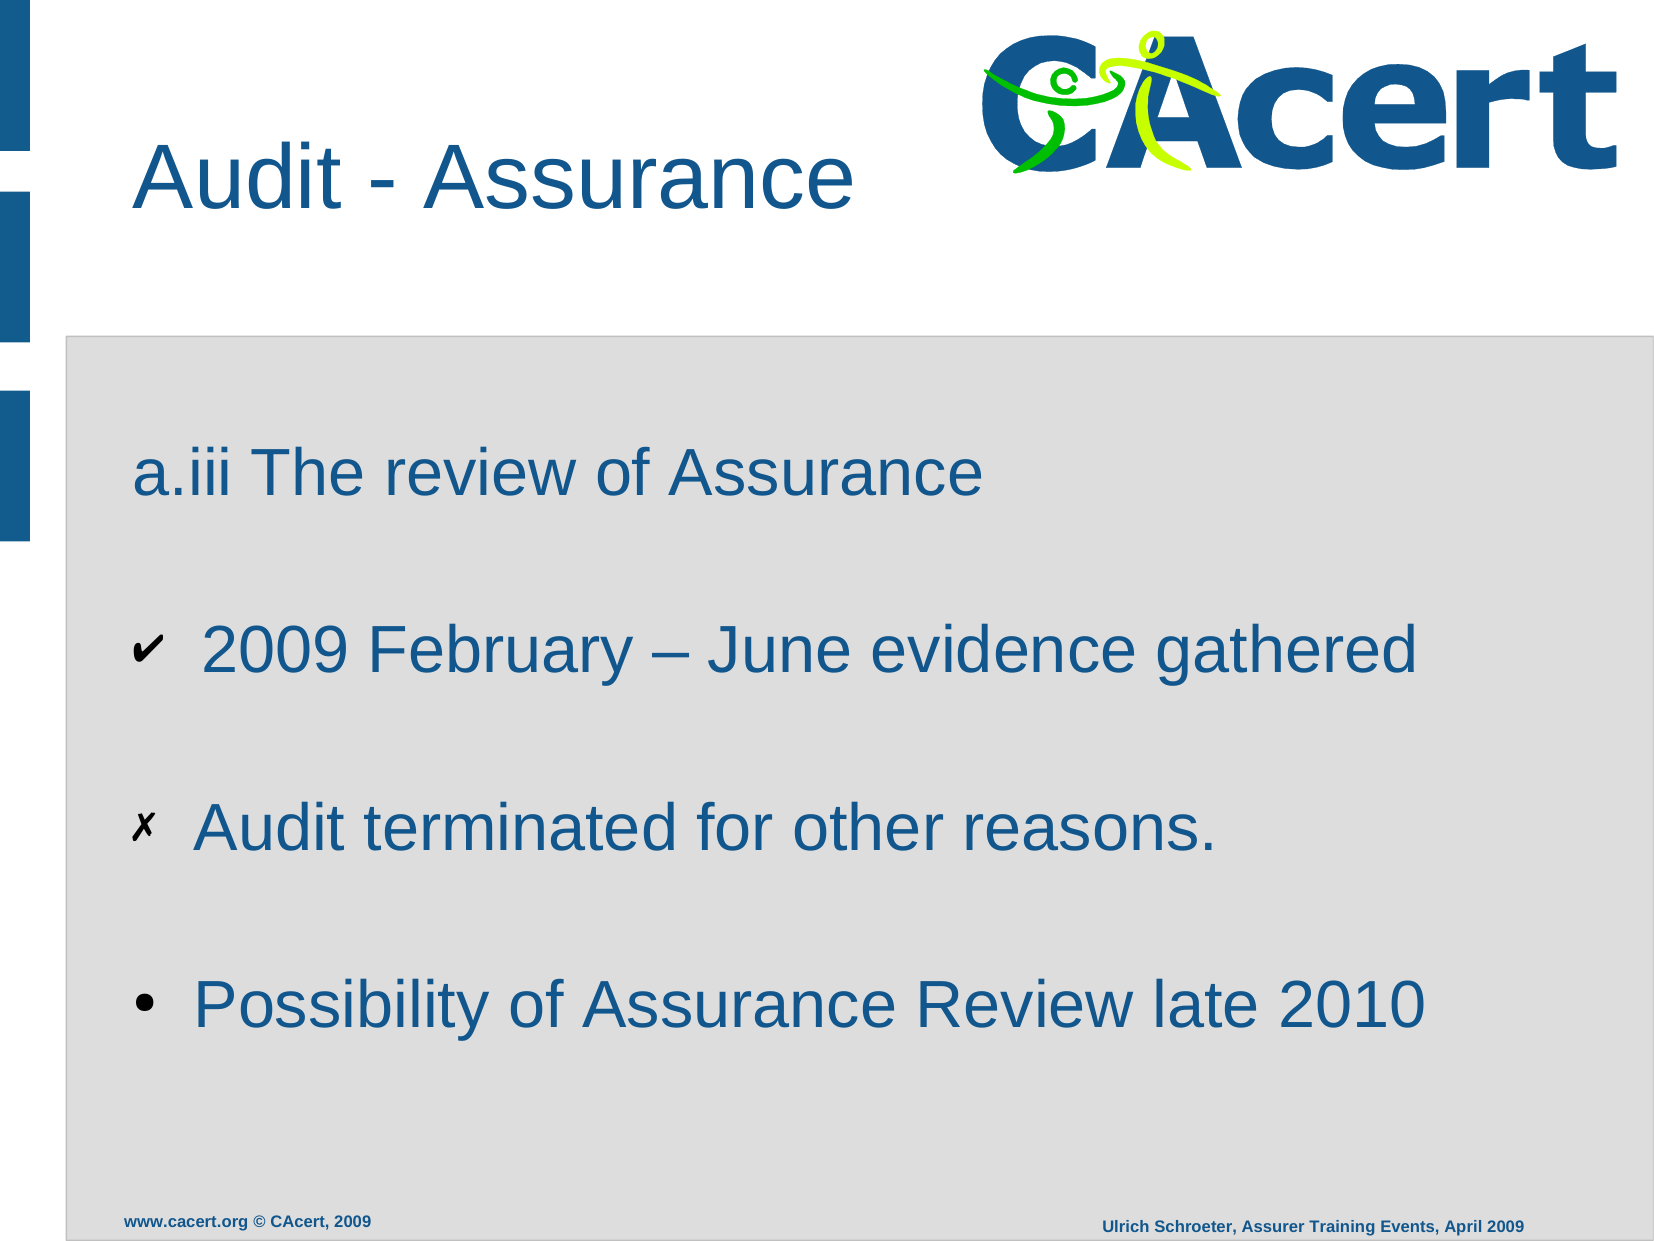

Audit - Assurance
a.iii The review of Assurance
 2009 February – June evidence gathered
 Audit terminated for other reasons.
 Possibility of Assurance Review late 2010